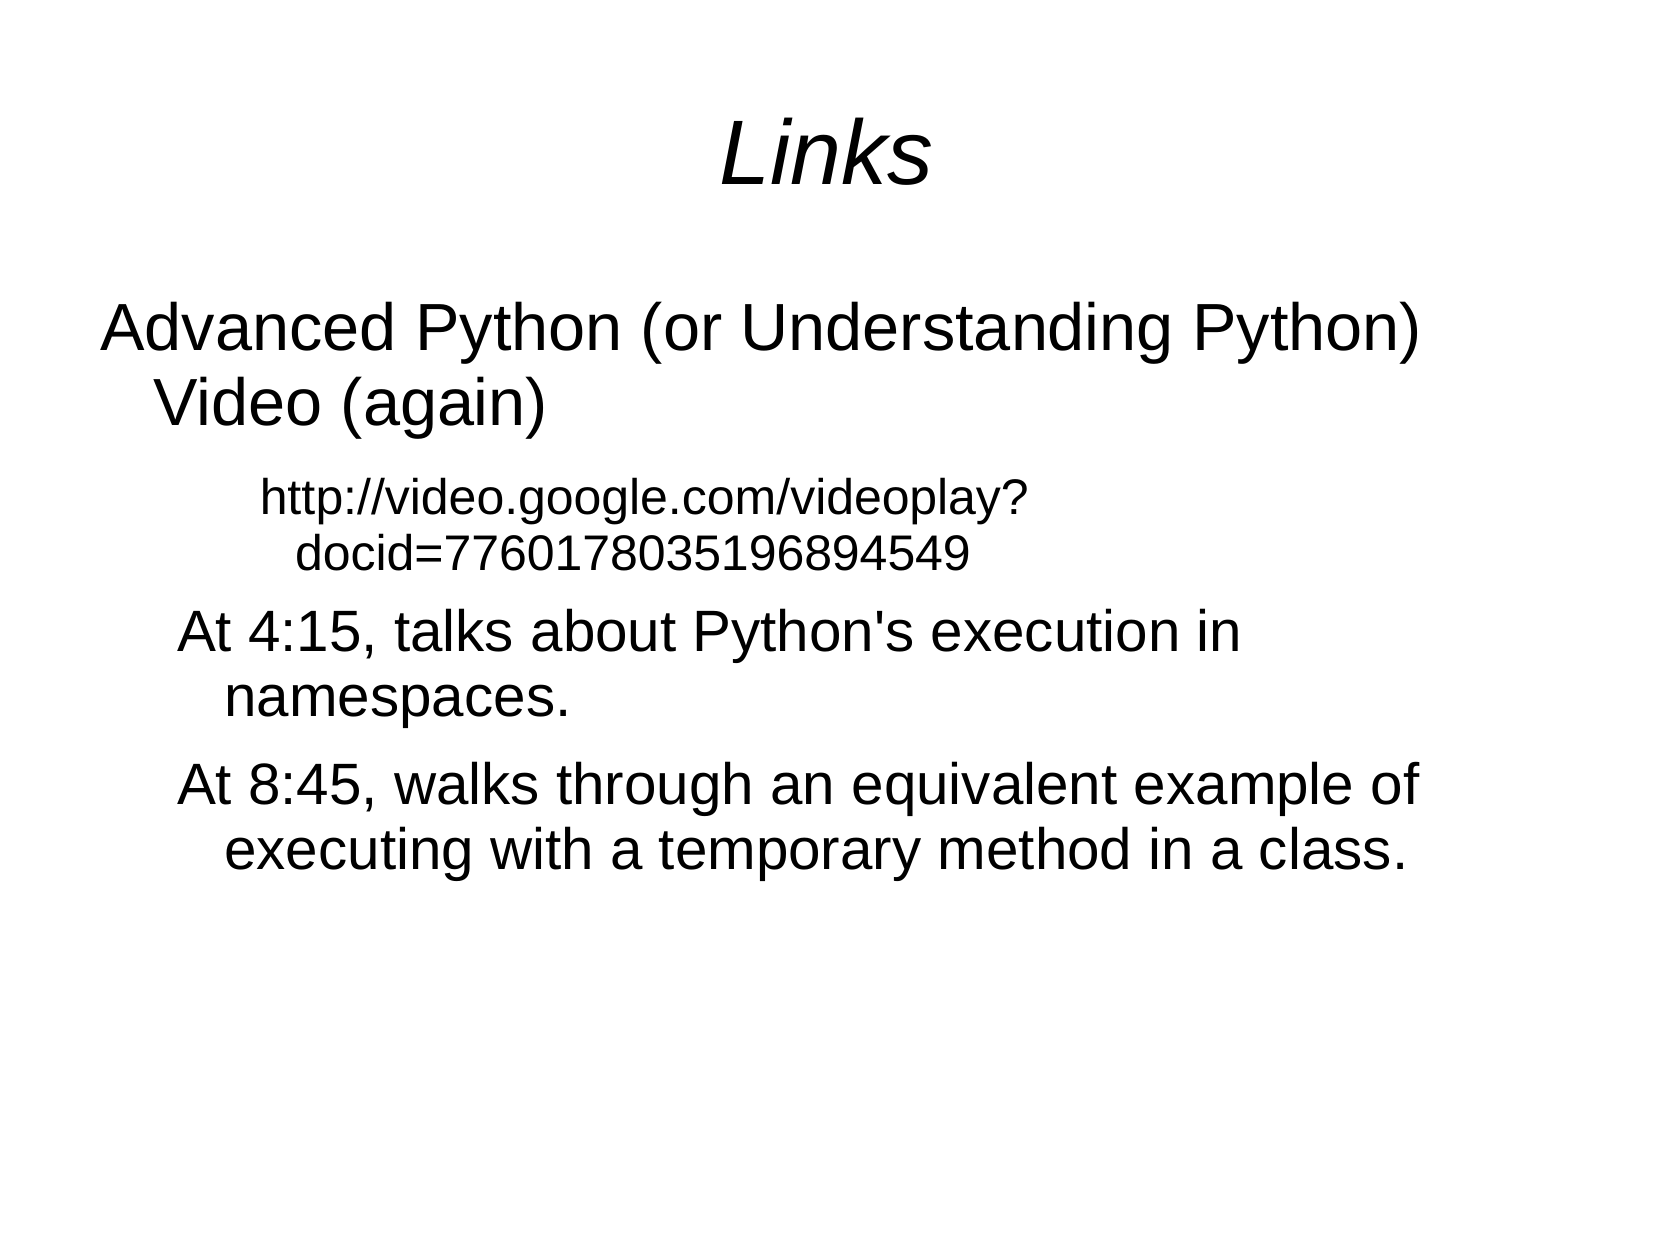

# Links
Advanced Python (or Understanding Python) Video (again)
http://video.google.com/videoplay?docid=7760178035196894549
At 4:15, talks about Python's execution in namespaces.
At 8:45, walks through an equivalent example of executing with a temporary method in a class.